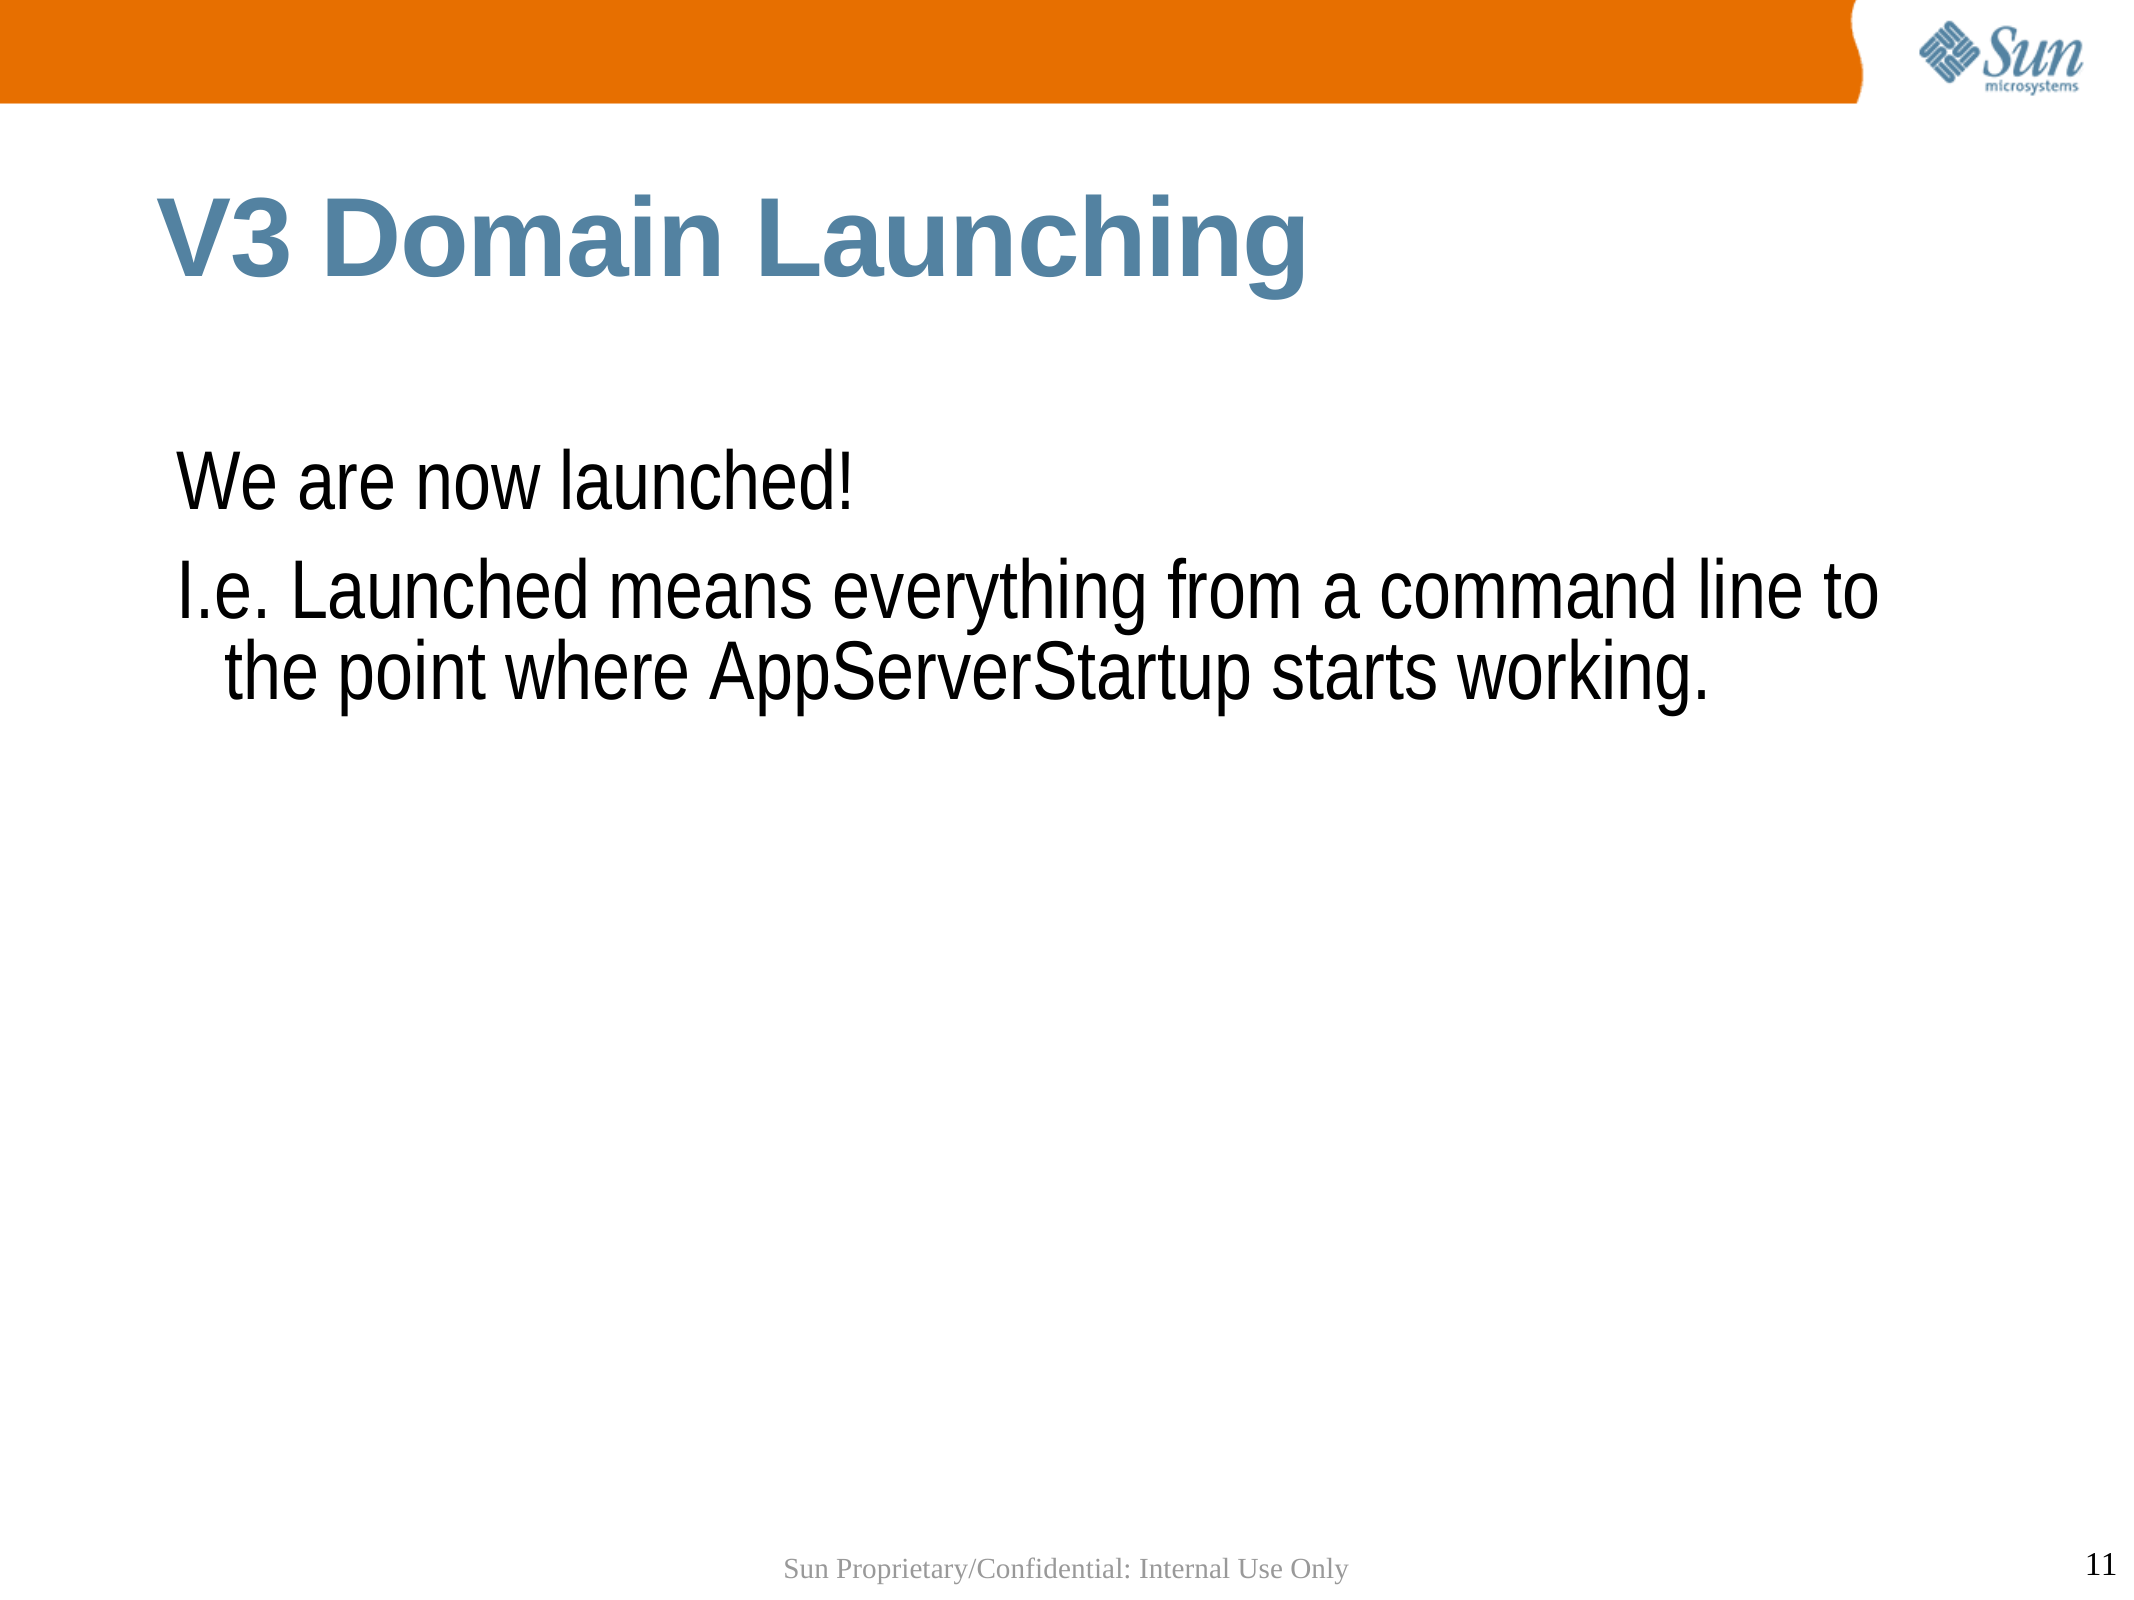

# V3 Domain Launching
We are now launched!
I.e. Launched means everything from a command line to the point where AppServerStartup starts working.